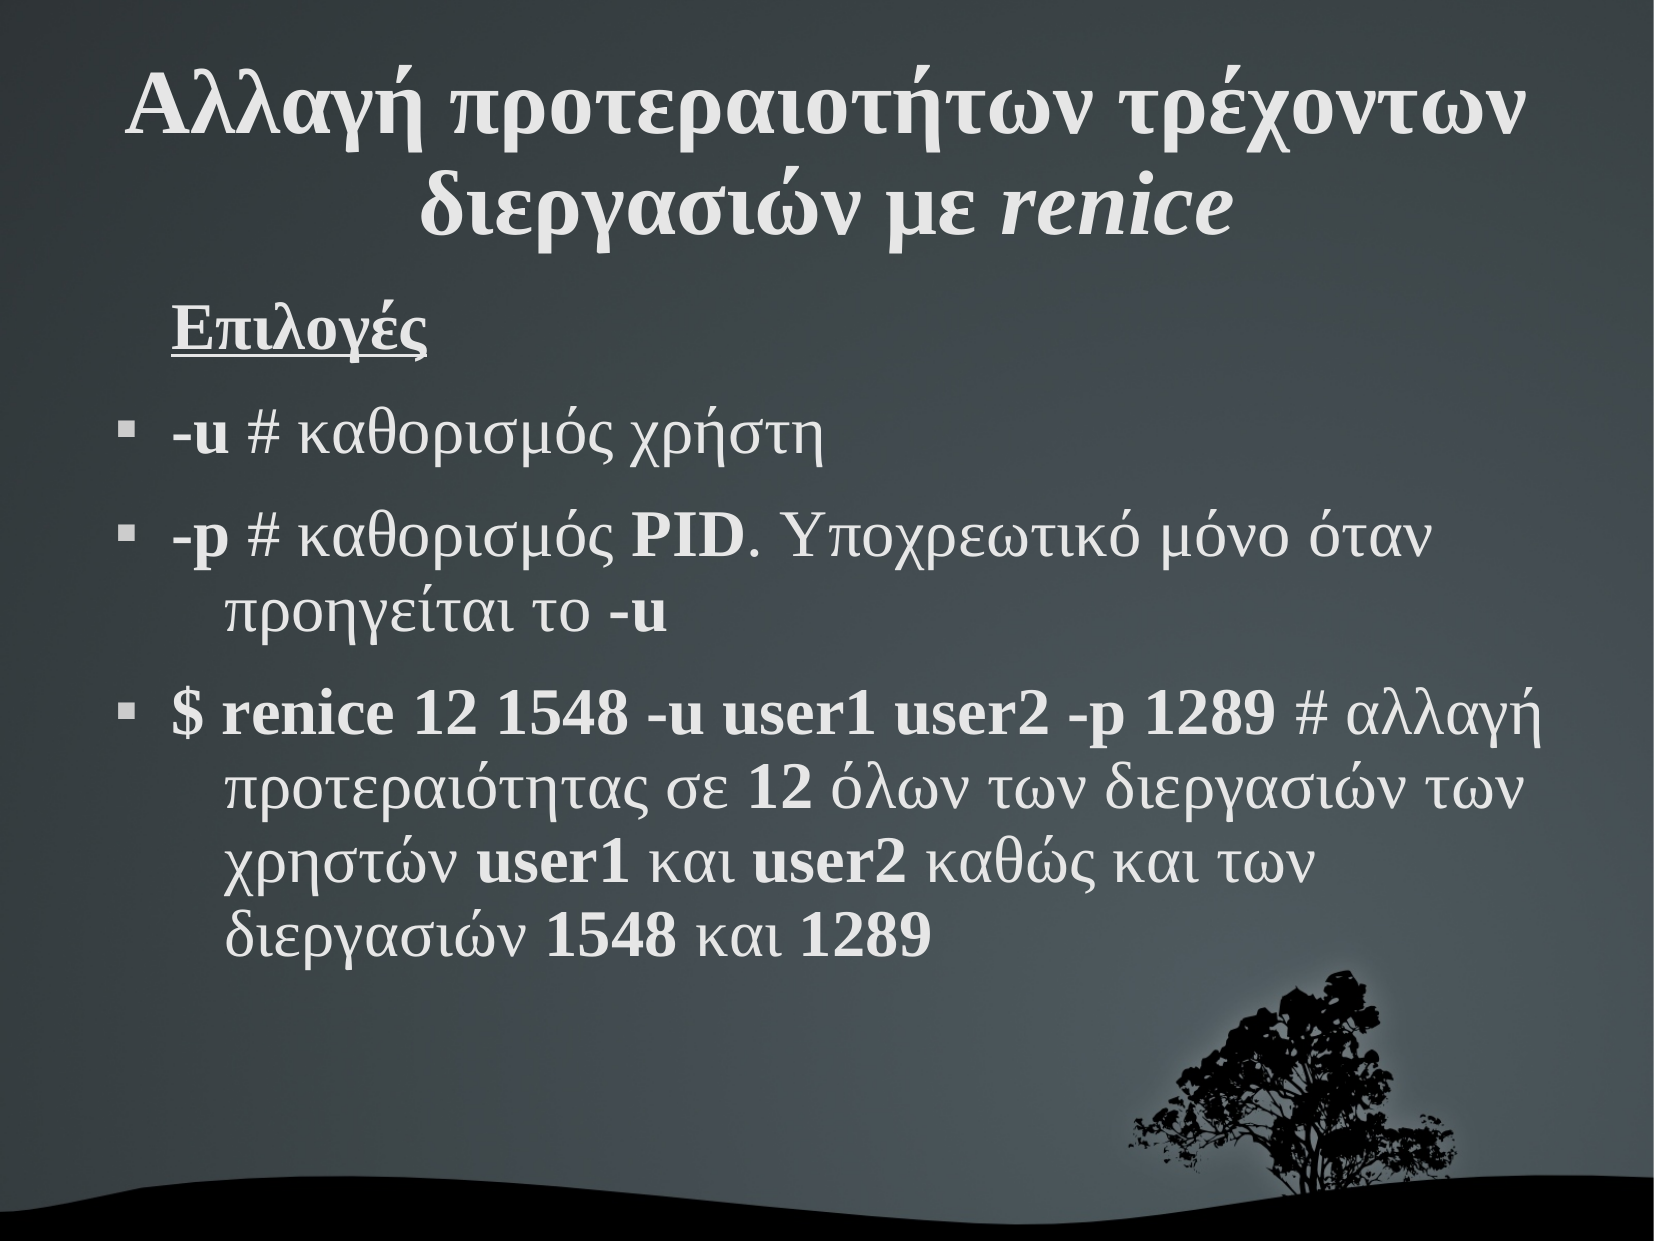

Αλλαγή προτεραιοτήτων τρέχοντων διεργασιών με renice
# Επιλογές
-u # καθορισμός χρήστη
-p # καθορισμός PID. Υποχρεωτικό μόνο όταν προηγείται το -u
$ renice 12 1548 -u user1 user2 -p 1289 # αλλαγή προτεραιότητας σε 12 όλων των διεργασιών των χρηστών user1 και user2 καθώς και των διεργασιών 1548 και 1289